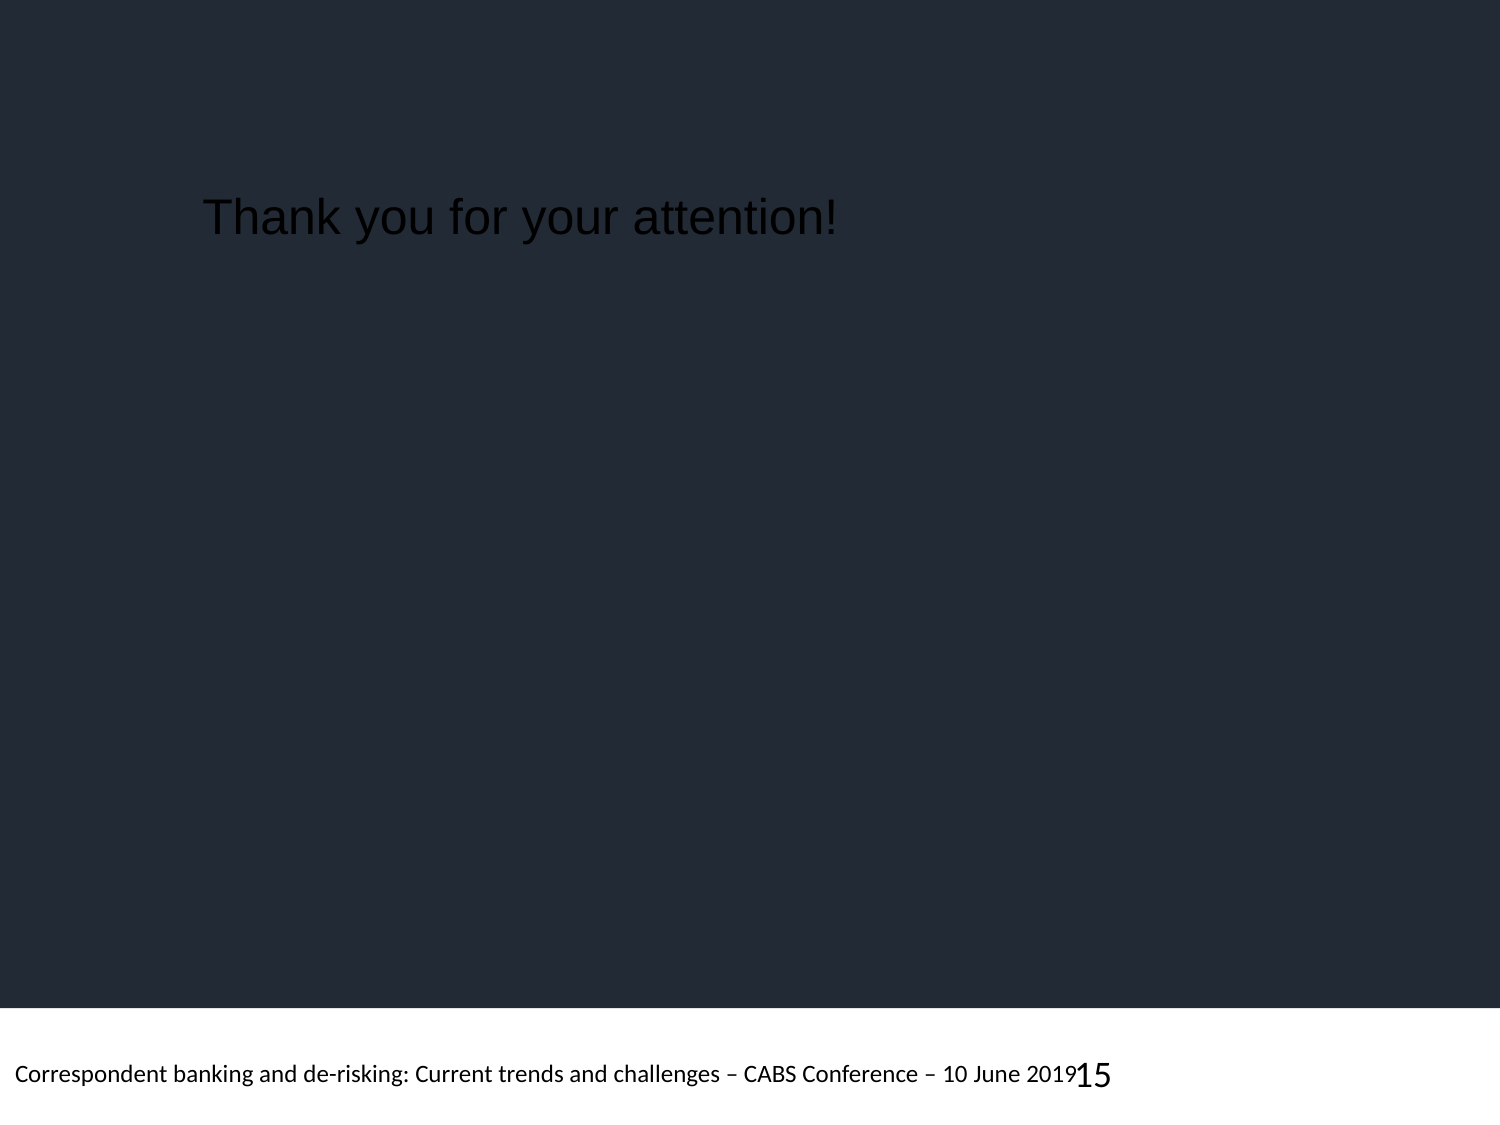

#
Thank you for your attention!
Correspondent banking and de-risking: Current trends and challenges – CABS Conference – 10 June 2019